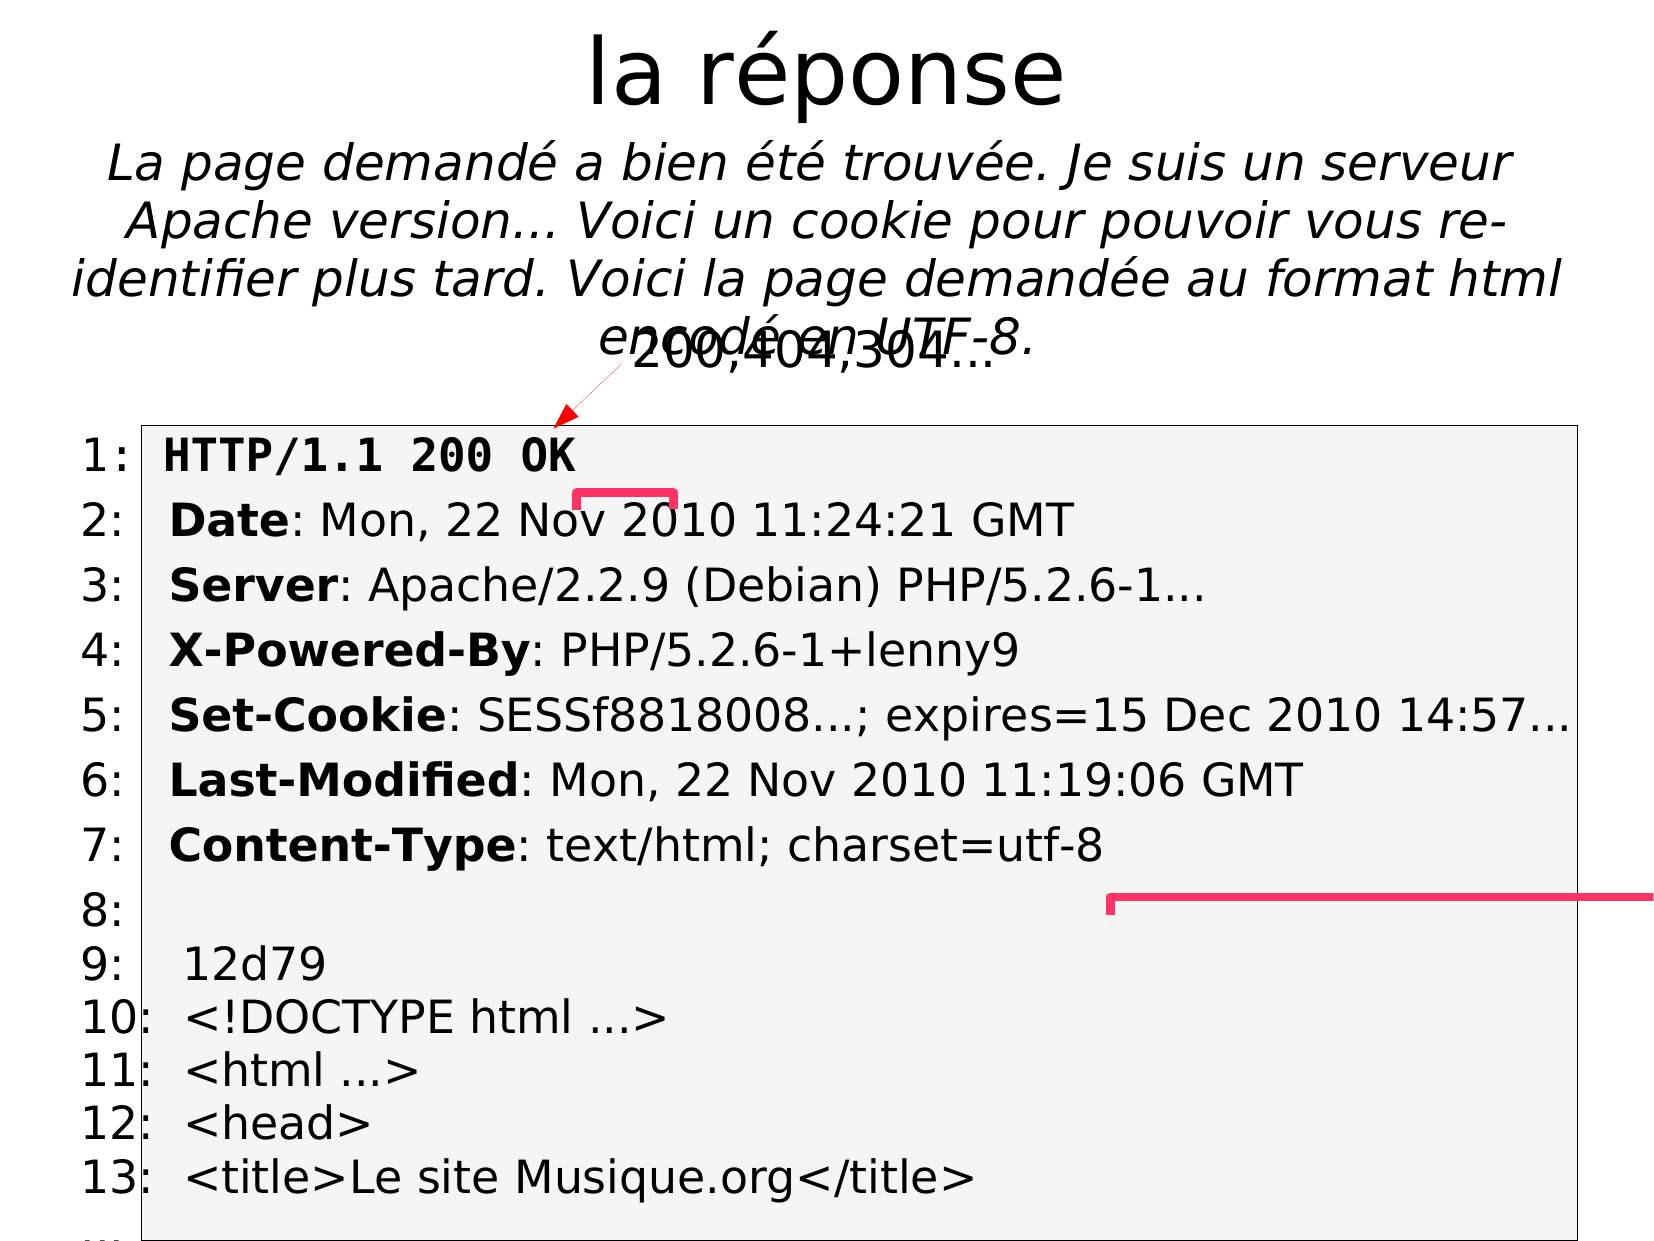

# la réponse
La page demandé a bien été trouvée. Je suis un serveur Apache version... Voici un cookie pour pouvoir vous re-identifier plus tard. Voici la page demandée au format html encodé en UTF-8.
200,404,304...
1: HTTP/1.1 200 OK
2: Date: Mon, 22 Nov 2010 11:24:21 GMT
3: Server: Apache/2.2.9 (Debian) PHP/5.2.6-1...
4: X-Powered-By: PHP/5.2.6-1+lenny9
5: Set-Cookie: SESSf8818008...; expires=15 Dec 2010 14:57...
6: Last-Modified: Mon, 22 Nov 2010 11:19:06 GMT
7: Content-Type: text/html; charset=utf-8
8:
9: 12d79
10: <!DOCTYPE html ...>
11: <html ...>
12: <head>
13: <title>Le site Musique.org</title>
...